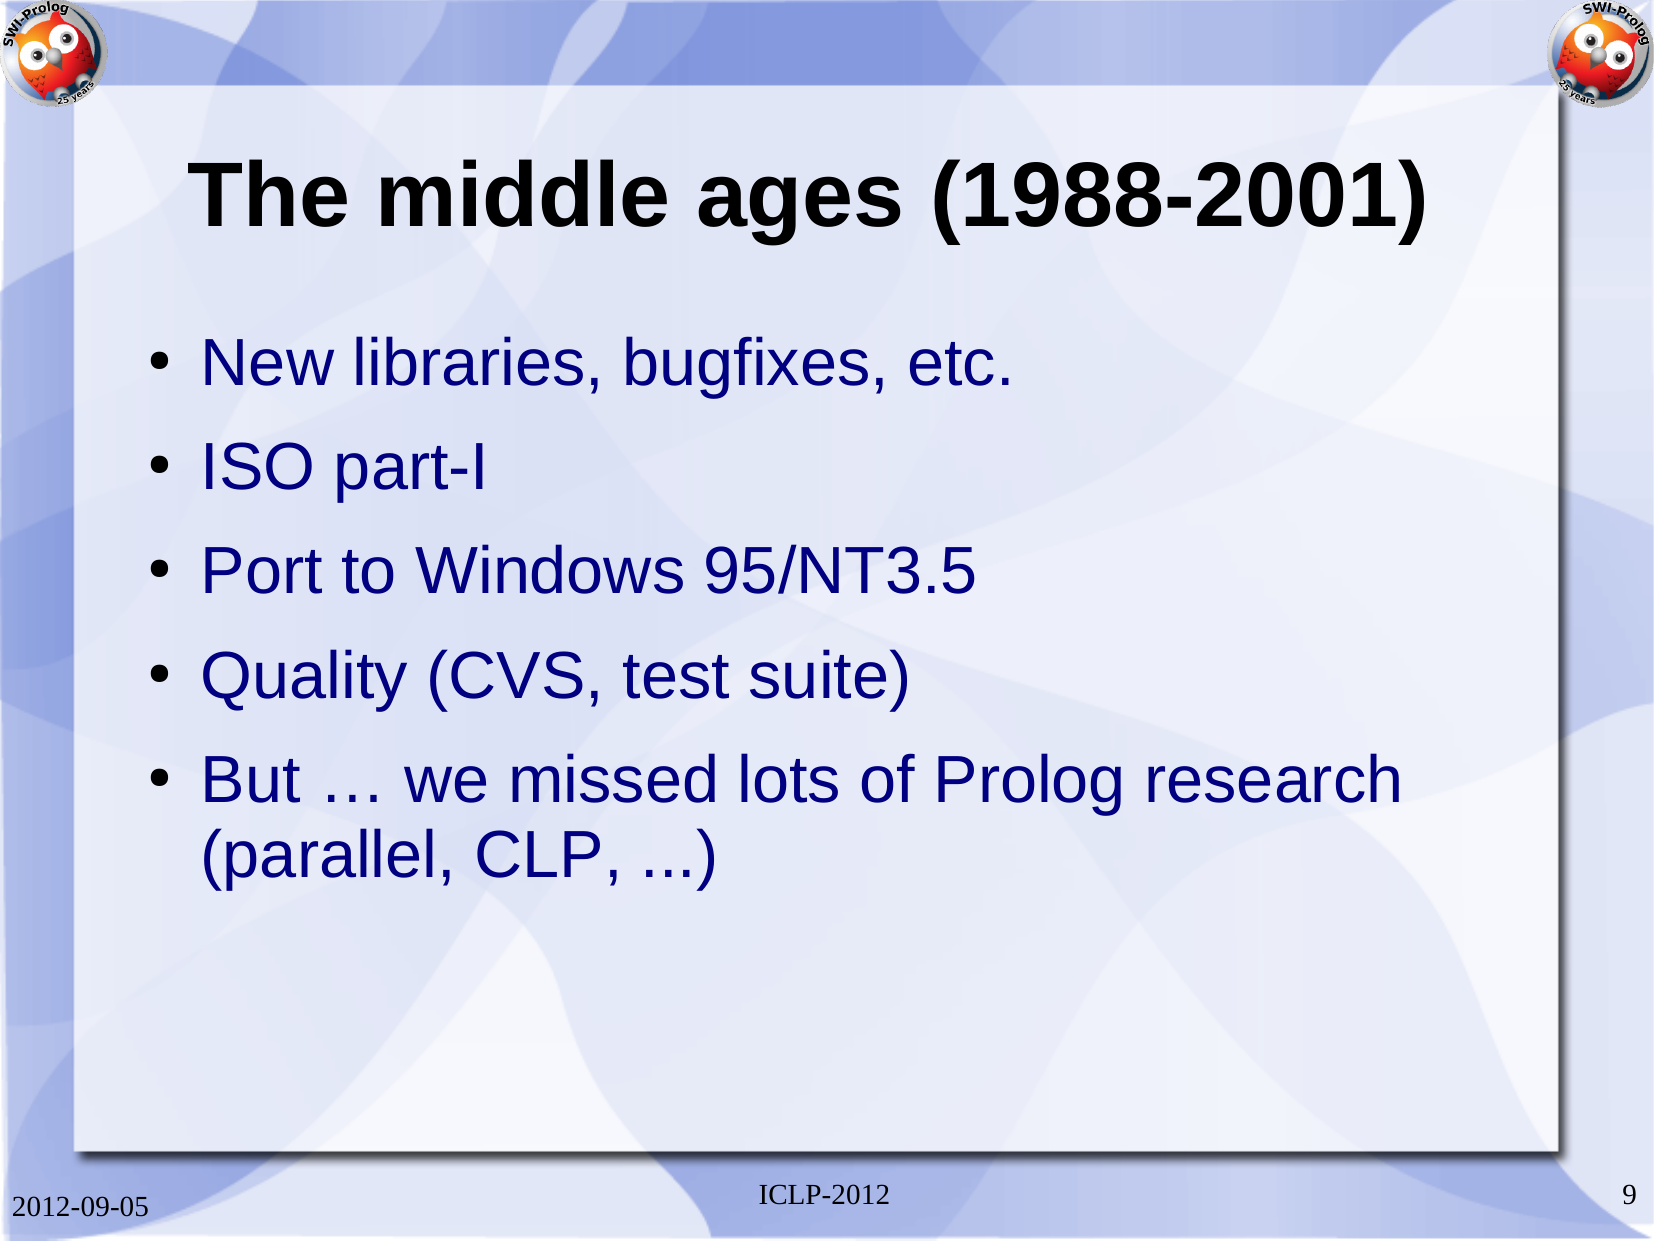

# The middle ages (1988-2001)
New libraries, bugfixes, etc.
ISO part-I
Port to Windows 95/NT3.5
Quality (CVS, test suite)
But … we missed lots of Prolog research (parallel, CLP, ...)
ICLP-2012
9
2012-09-05